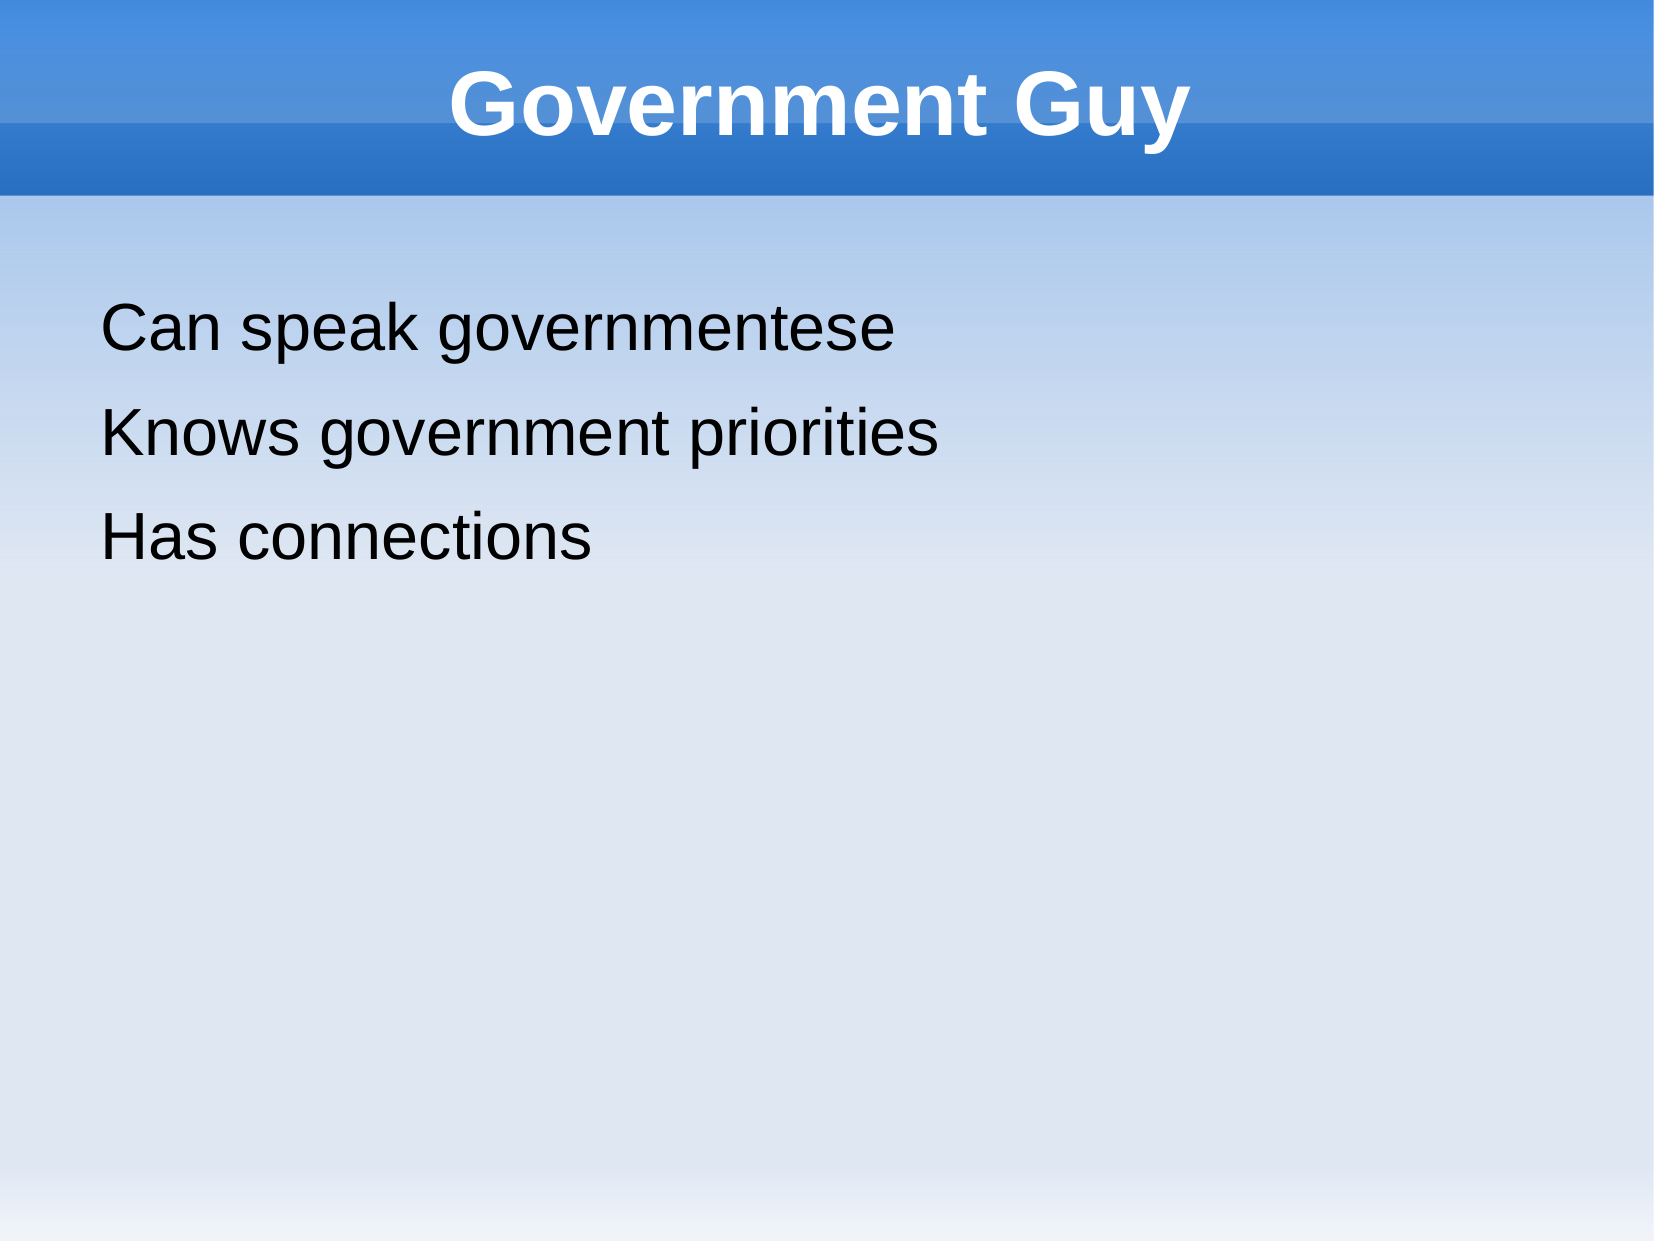

# Government Guy
Can speak governmentese
Knows government priorities
Has connections